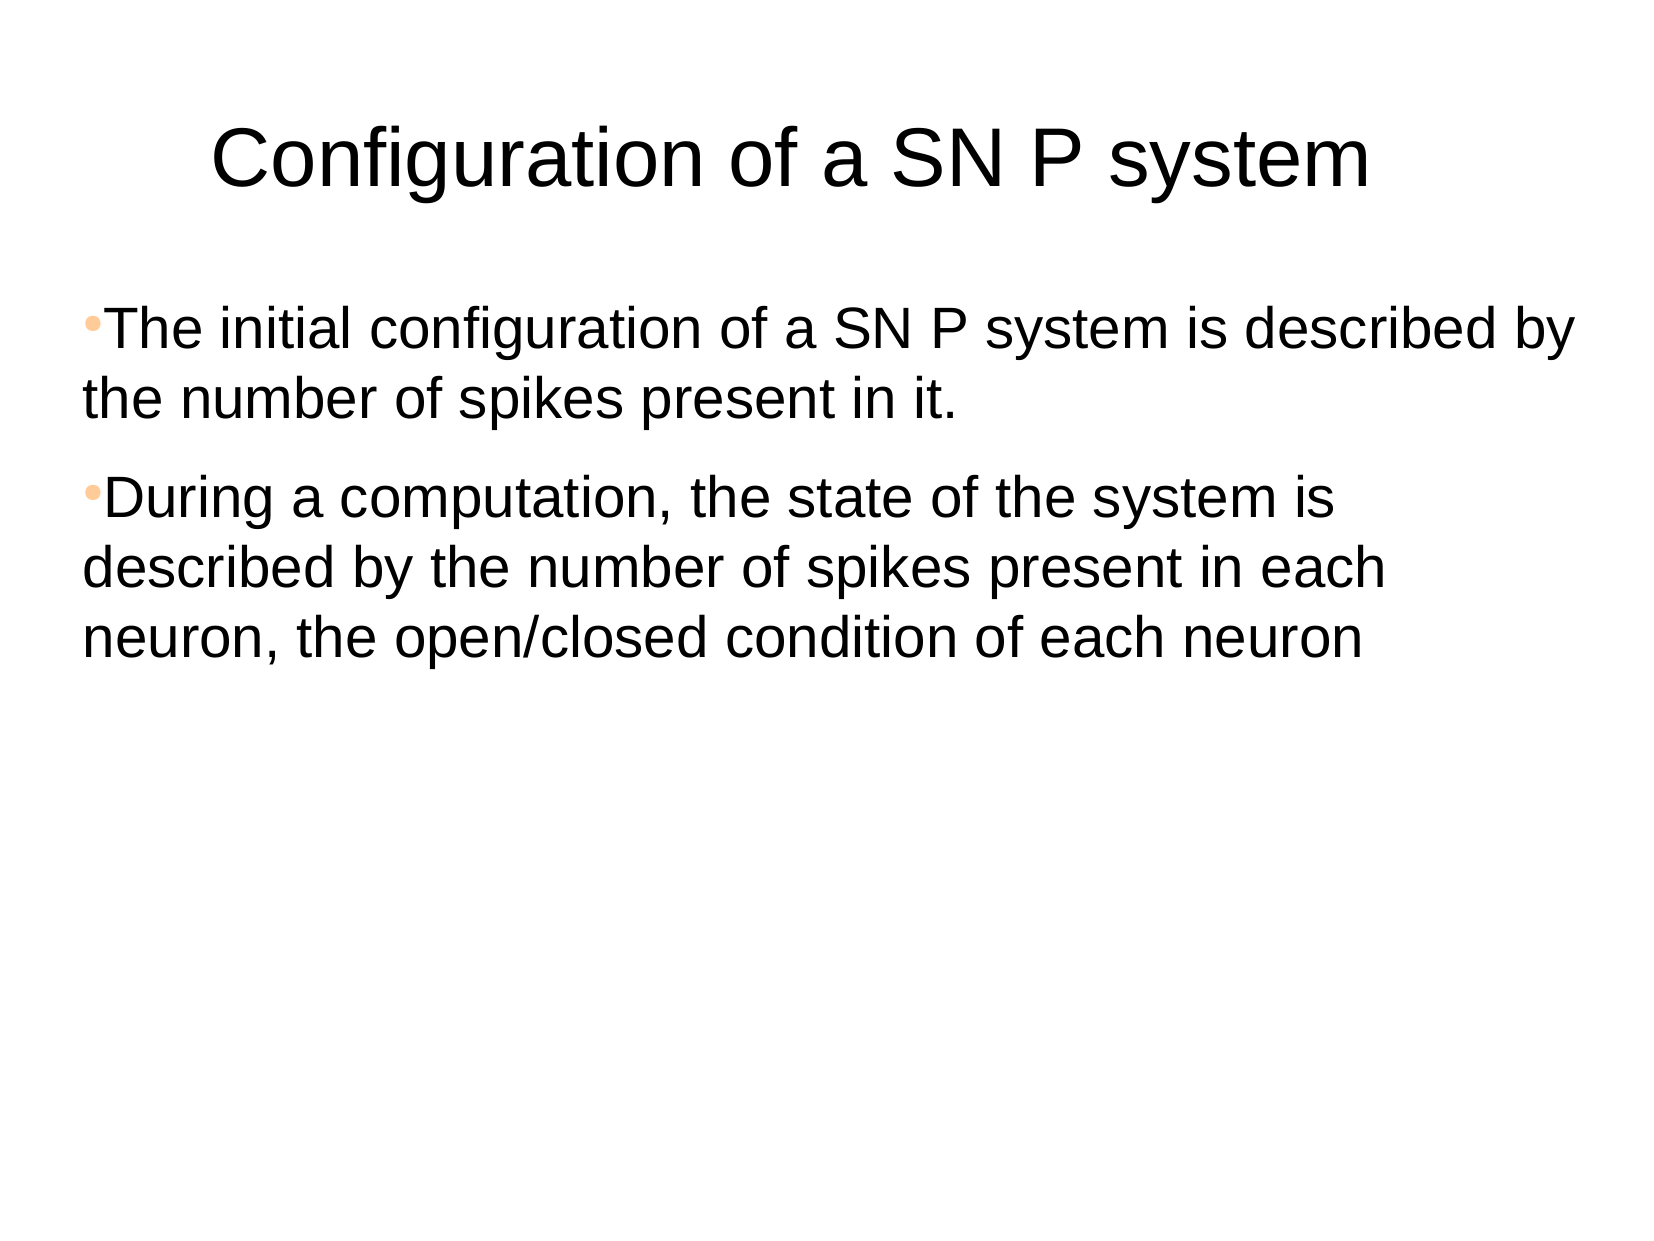

# Configuration of a SN P system
The initial configuration of a SN P system is described by the number of spikes present in it.
During a computation, the state of the system is described by the number of spikes present in each neuron, the open/closed condition of each neuron
6